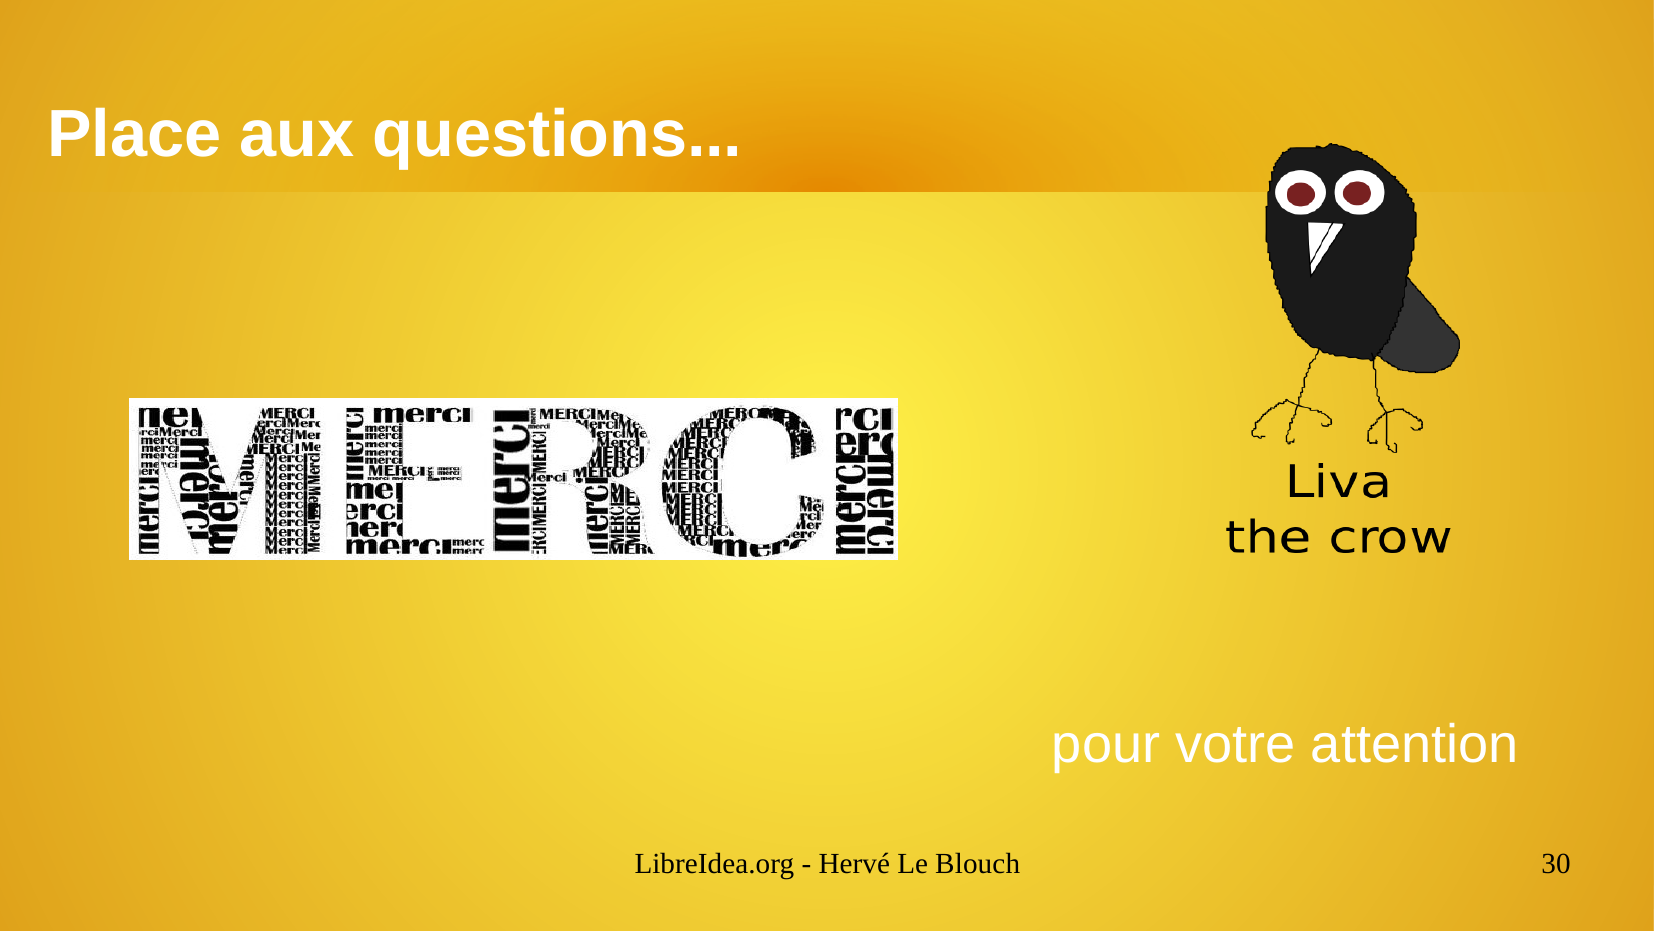

Place aux questions...
pour votre attention
LibreIdea.org - Hervé Le Blouch
30